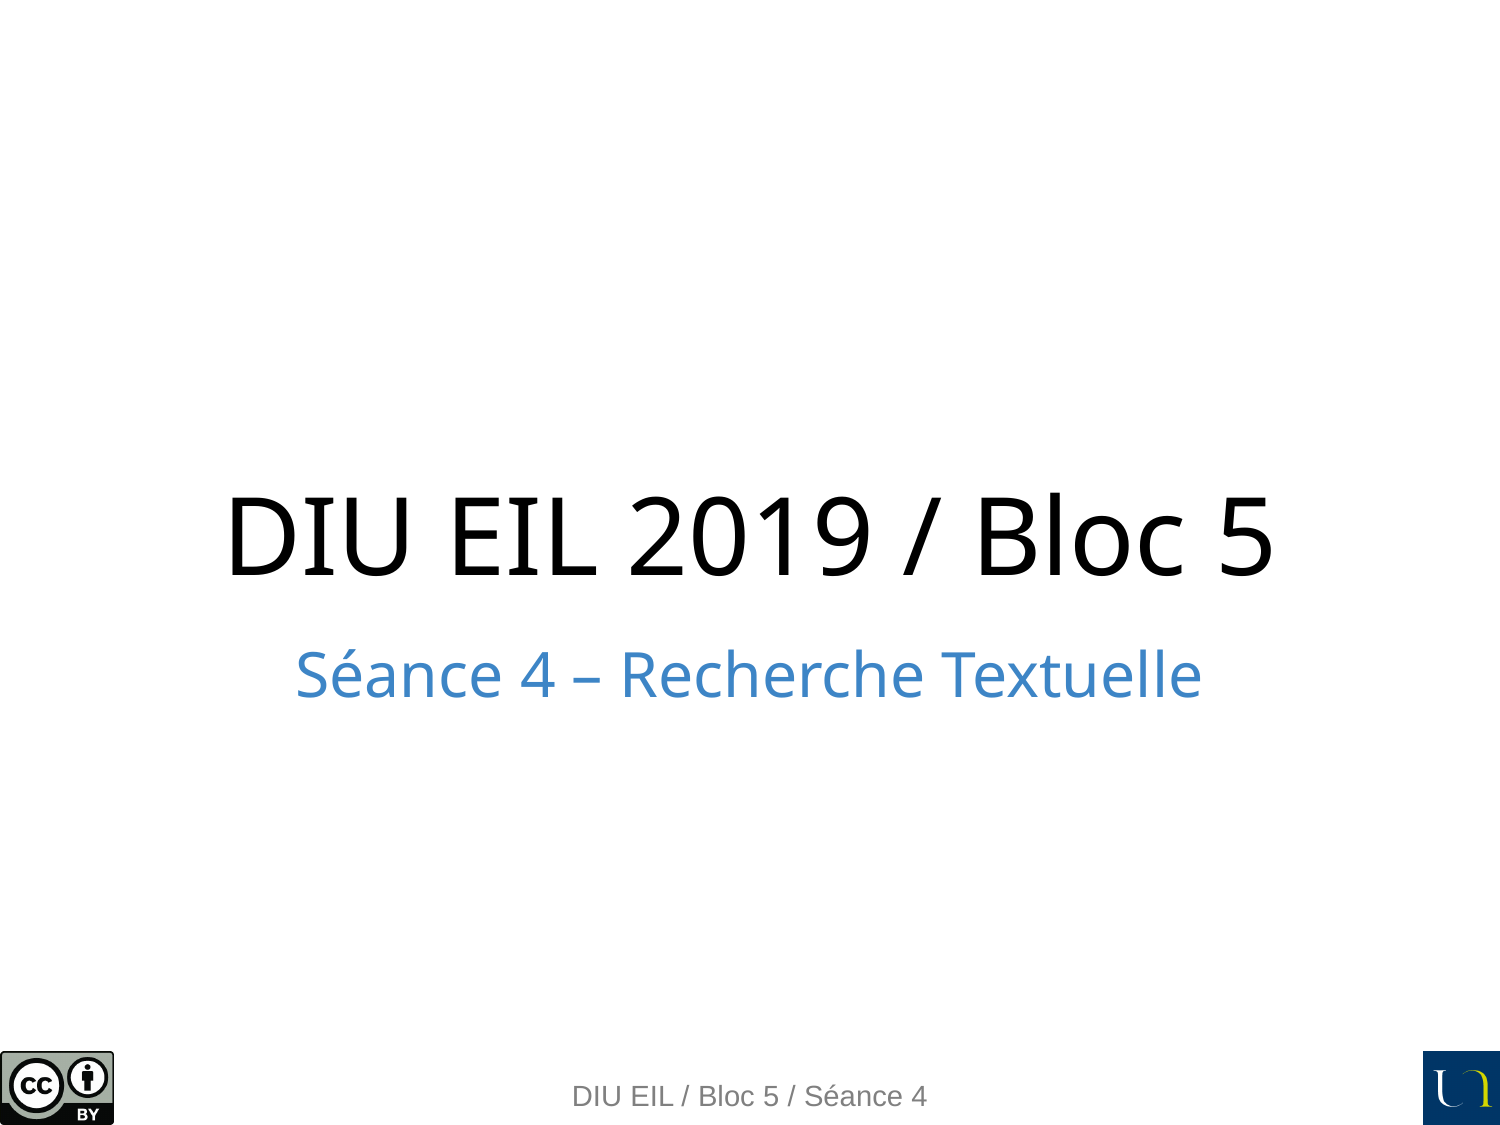

# DIU EIL 2019 / Bloc 5
Séance 4 – Recherche Textuelle